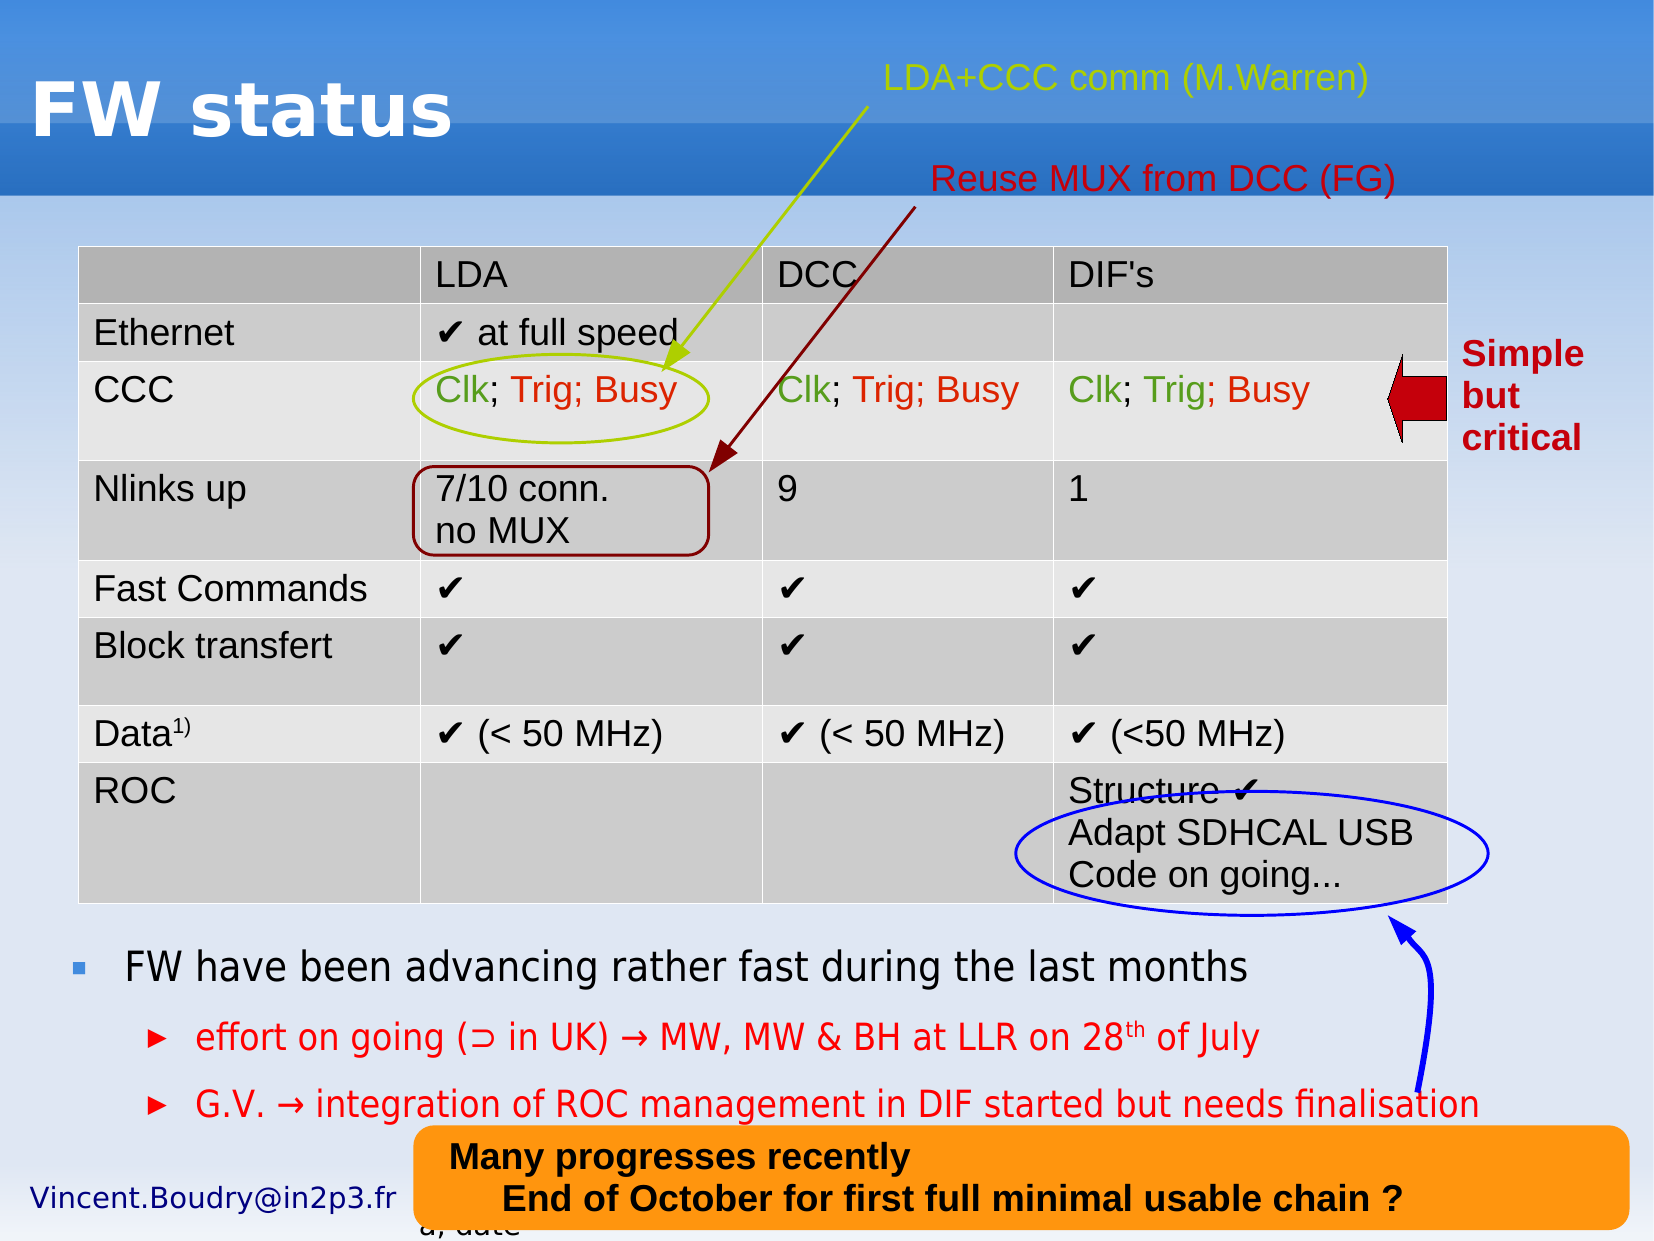

# FW status
LDA+CCC comm (M.Warren)
Reuse MUX from DCC (FG)
| | LDA | DCC | DIF's |
| --- | --- | --- | --- |
| Ethernet | ✔ at full speed | | |
| CCC | Clk; Trig; Busy | Clk; Trig; Busy | Clk; Trig; Busy |
| Nlinks up | 7/10 conn. no MUX | 9 | 1 |
| Fast Commands | ✔ | ✔ | ✔ |
| Block transfert | ✔ | ✔ | ✔ |
| Data1) | ✔ (< 50 MHz) | ✔ (< 50 MHz) | ✔ (<50 MHz) |
| ROC | | | Structure ✔ Adapt SDHCAL USB Code on going... |
Simple
but critical
FW have been advancing rather fast during the last months
effort on going (⊃ in UK) → MW, MW & BH at LLR on 28th of July
G.V. → integration of ROC management in DIF started but needs finalisation
Many progresses recently
End of October for first full minimal usable chain ?
Vincent.Boudry@in2p3.fr
General comments on DAQv2 – Calice Week, 2010-09-23, Casablanca, date
4